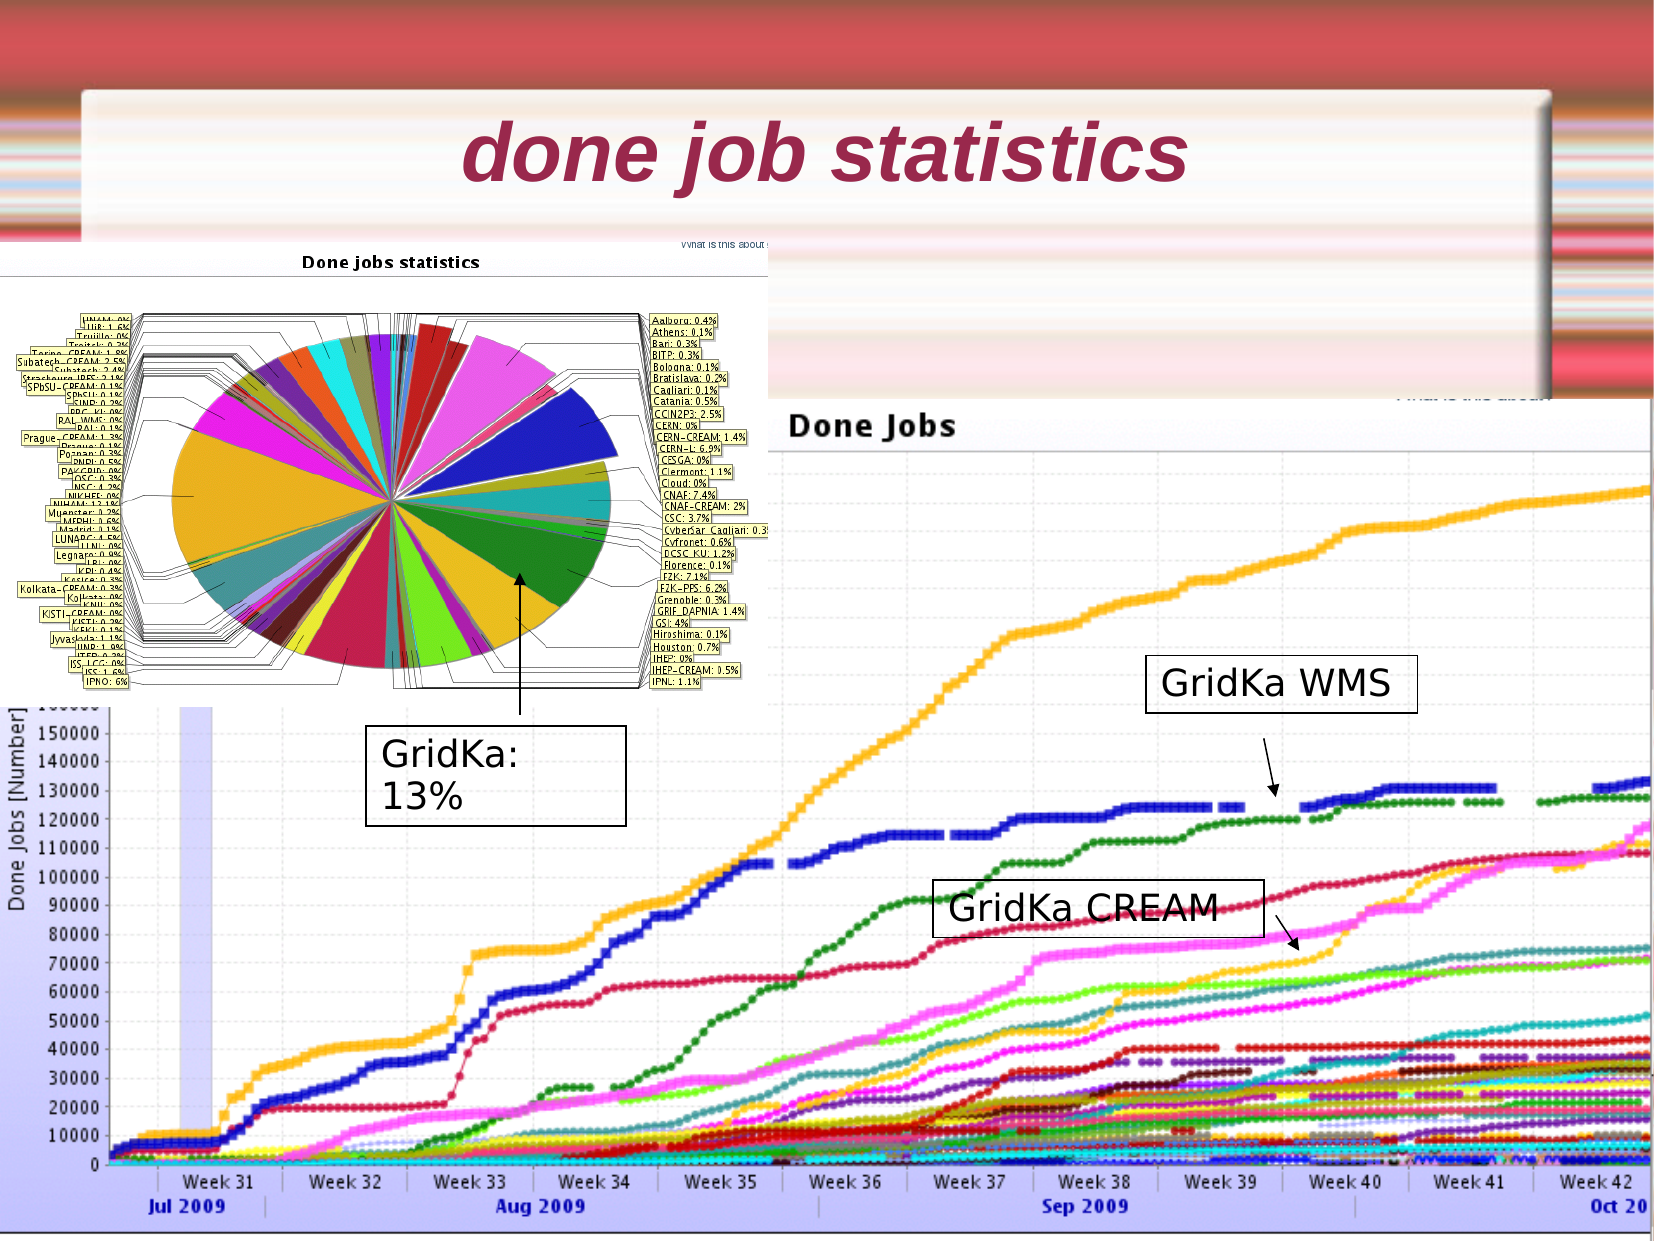

# done job statistics
GridKa WMS
GridKa: 13%
GridKa CREAM